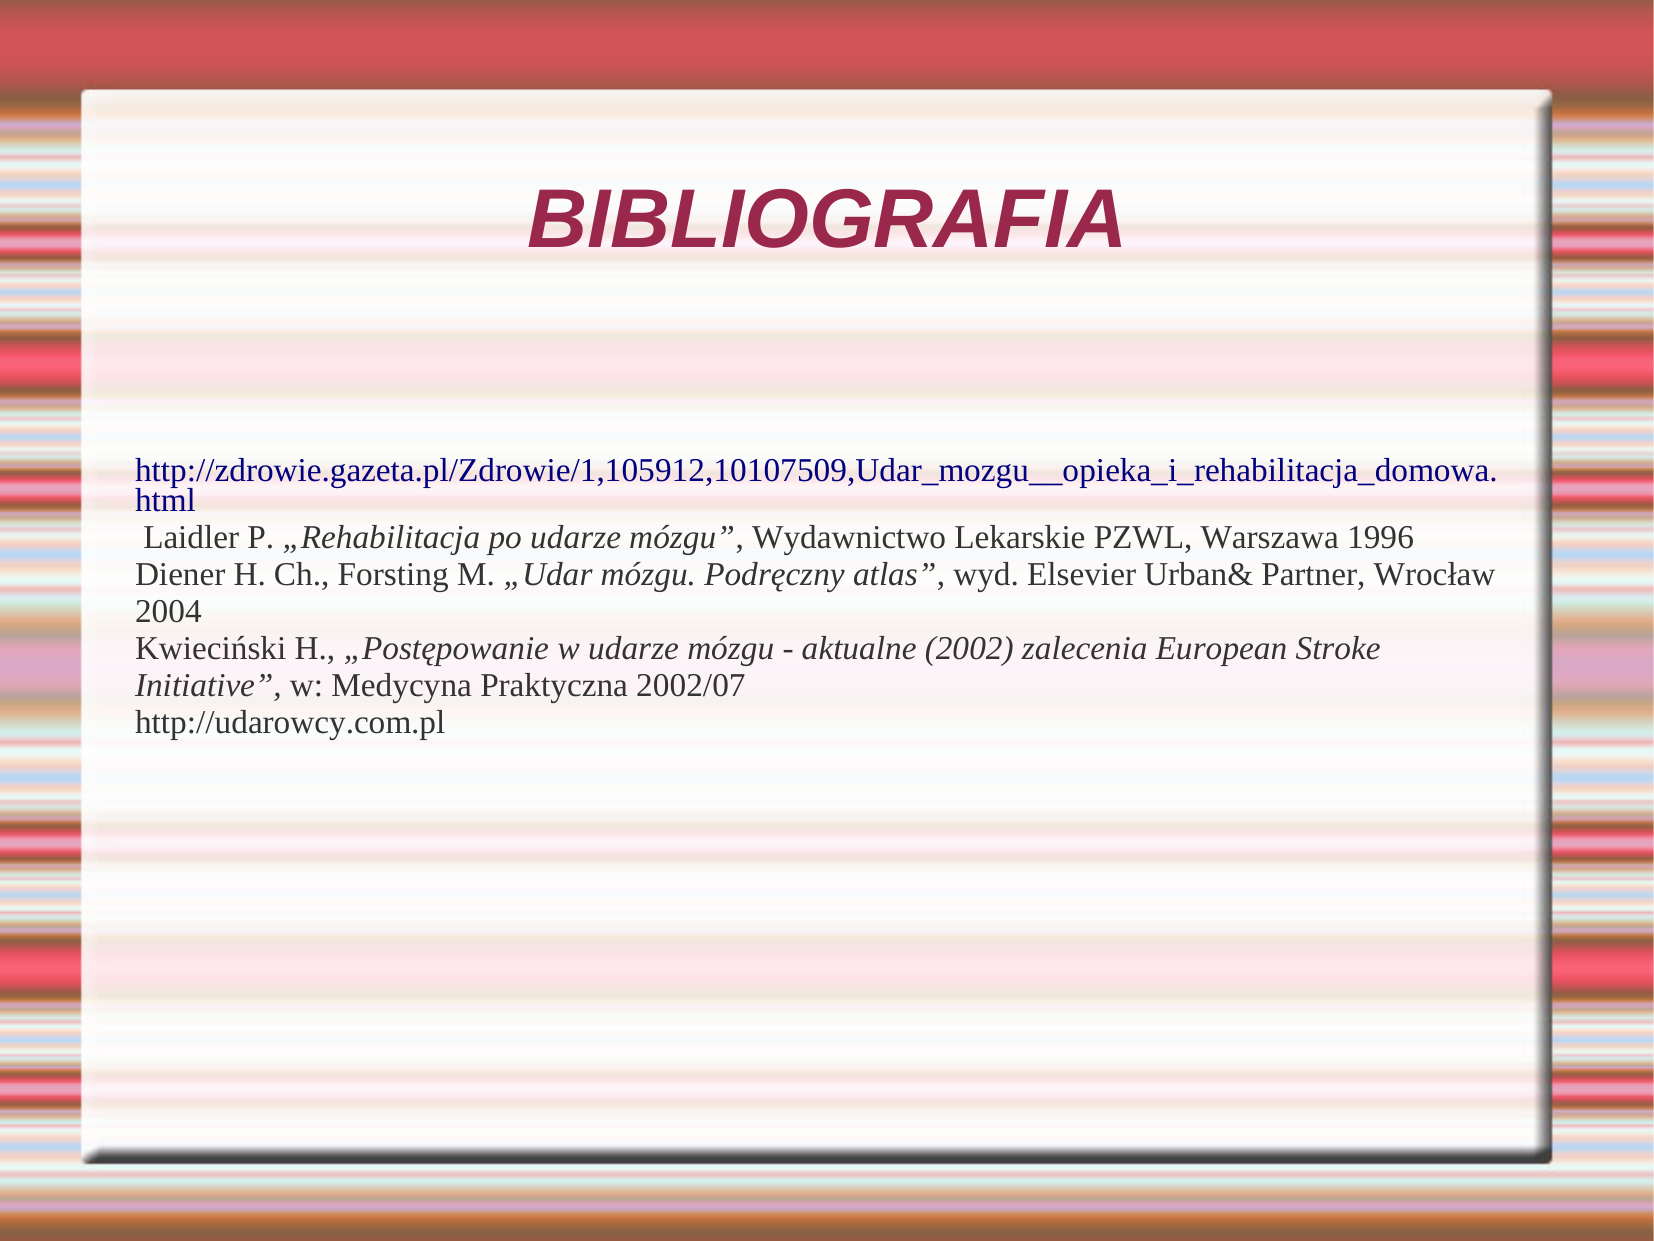

# BIBLIOGRAFIA
http://zdrowie.gazeta.pl/Zdrowie/1,105912,10107509,Udar_mozgu__opieka_i_rehabilitacja_domowa.html Laidler P. „Rehabilitacja po udarze mózgu”, Wydawnictwo Lekarskie PZWL, Warszawa 1996
Diener H. Ch., Forsting M. „Udar mózgu. Podręczny atlas”, wyd. Elsevier Urban& Partner, Wrocław 2004
Kwieciński H., „Postępowanie w udarze mózgu - aktualne (2002) zalecenia European Stroke Initiative”, w: Medycyna Praktyczna 2002/07
http://udarowcy.com.pl